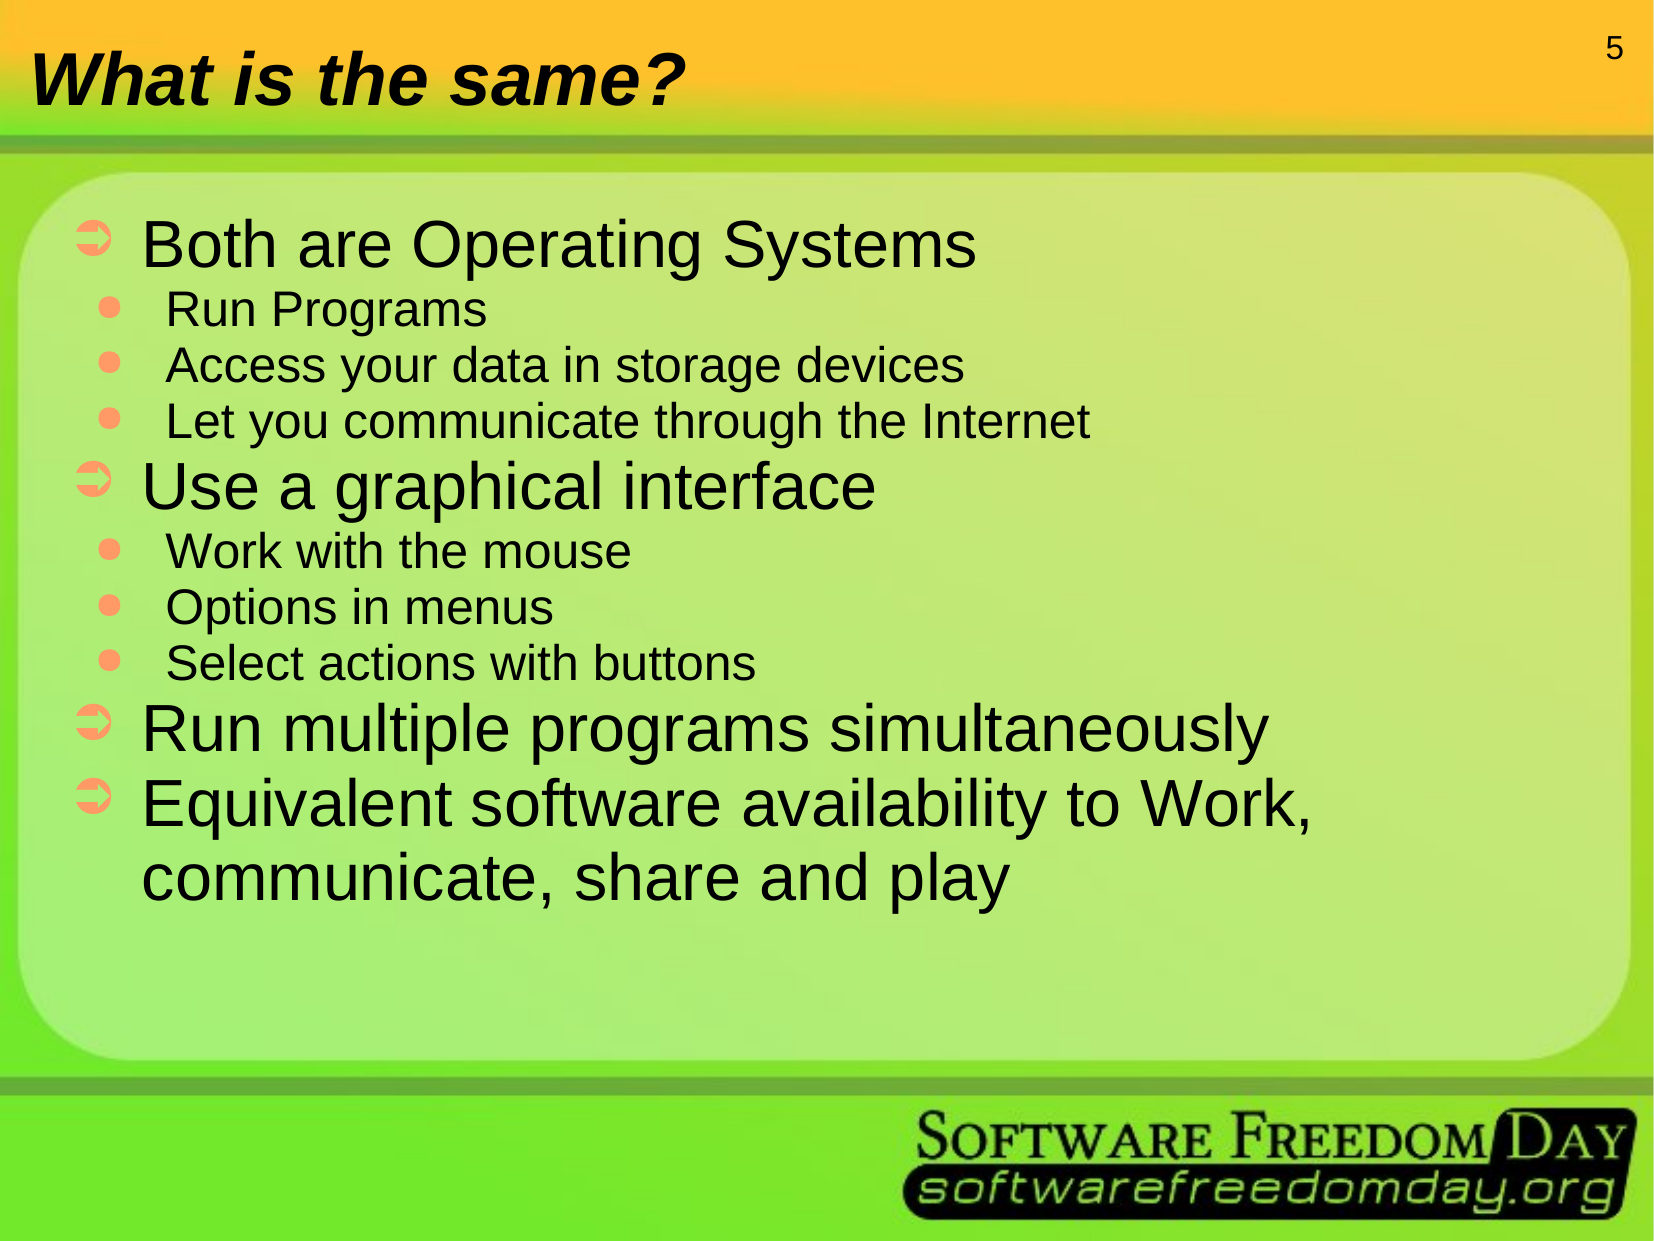

# What is the same?
Both are Operating Systems
Run Programs
Access your data in storage devices
Let you communicate through the Internet
Use a graphical interface
Work with the mouse
Options in menus
Select actions with buttons
Run multiple programs simultaneously
Equivalent software availability to Work, communicate, share and play